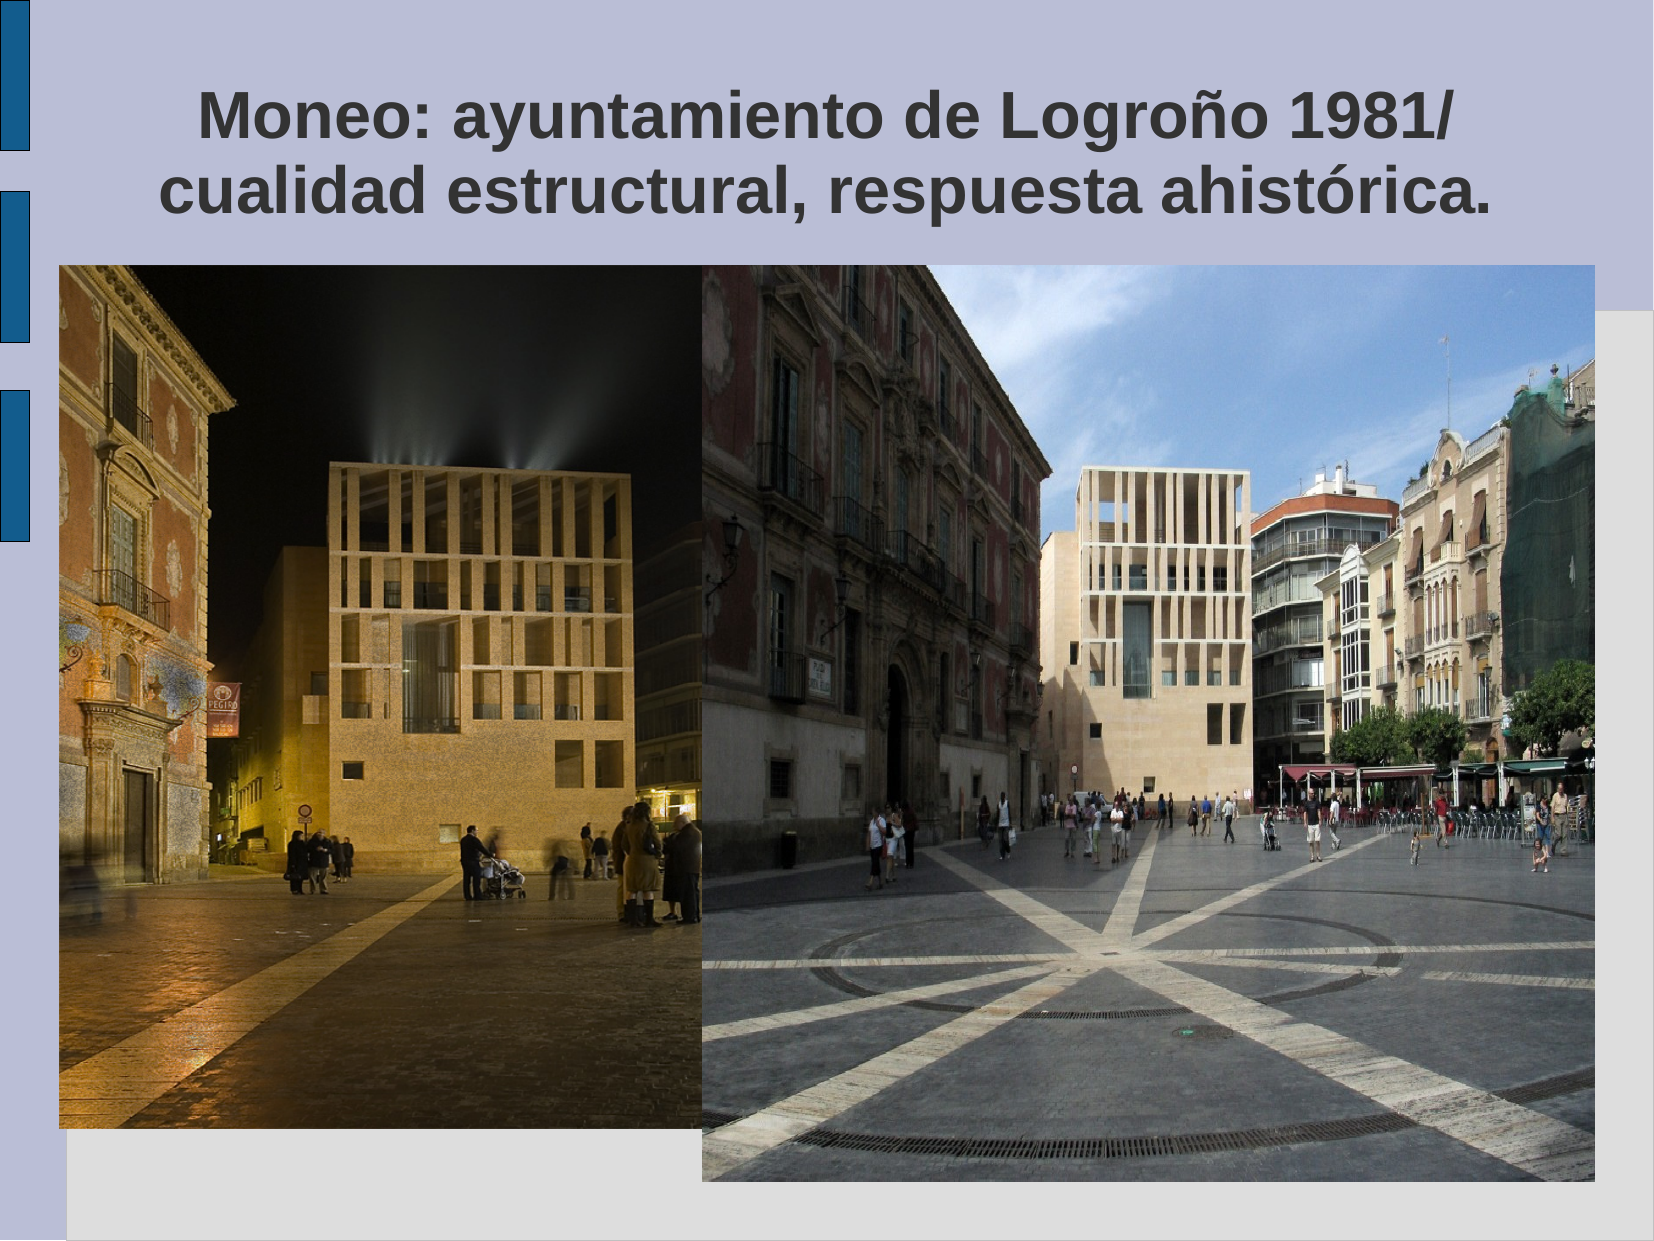

# Moneo: ayuntamiento de Logroño 1981/ cualidad estructural, respuesta ahistórica.